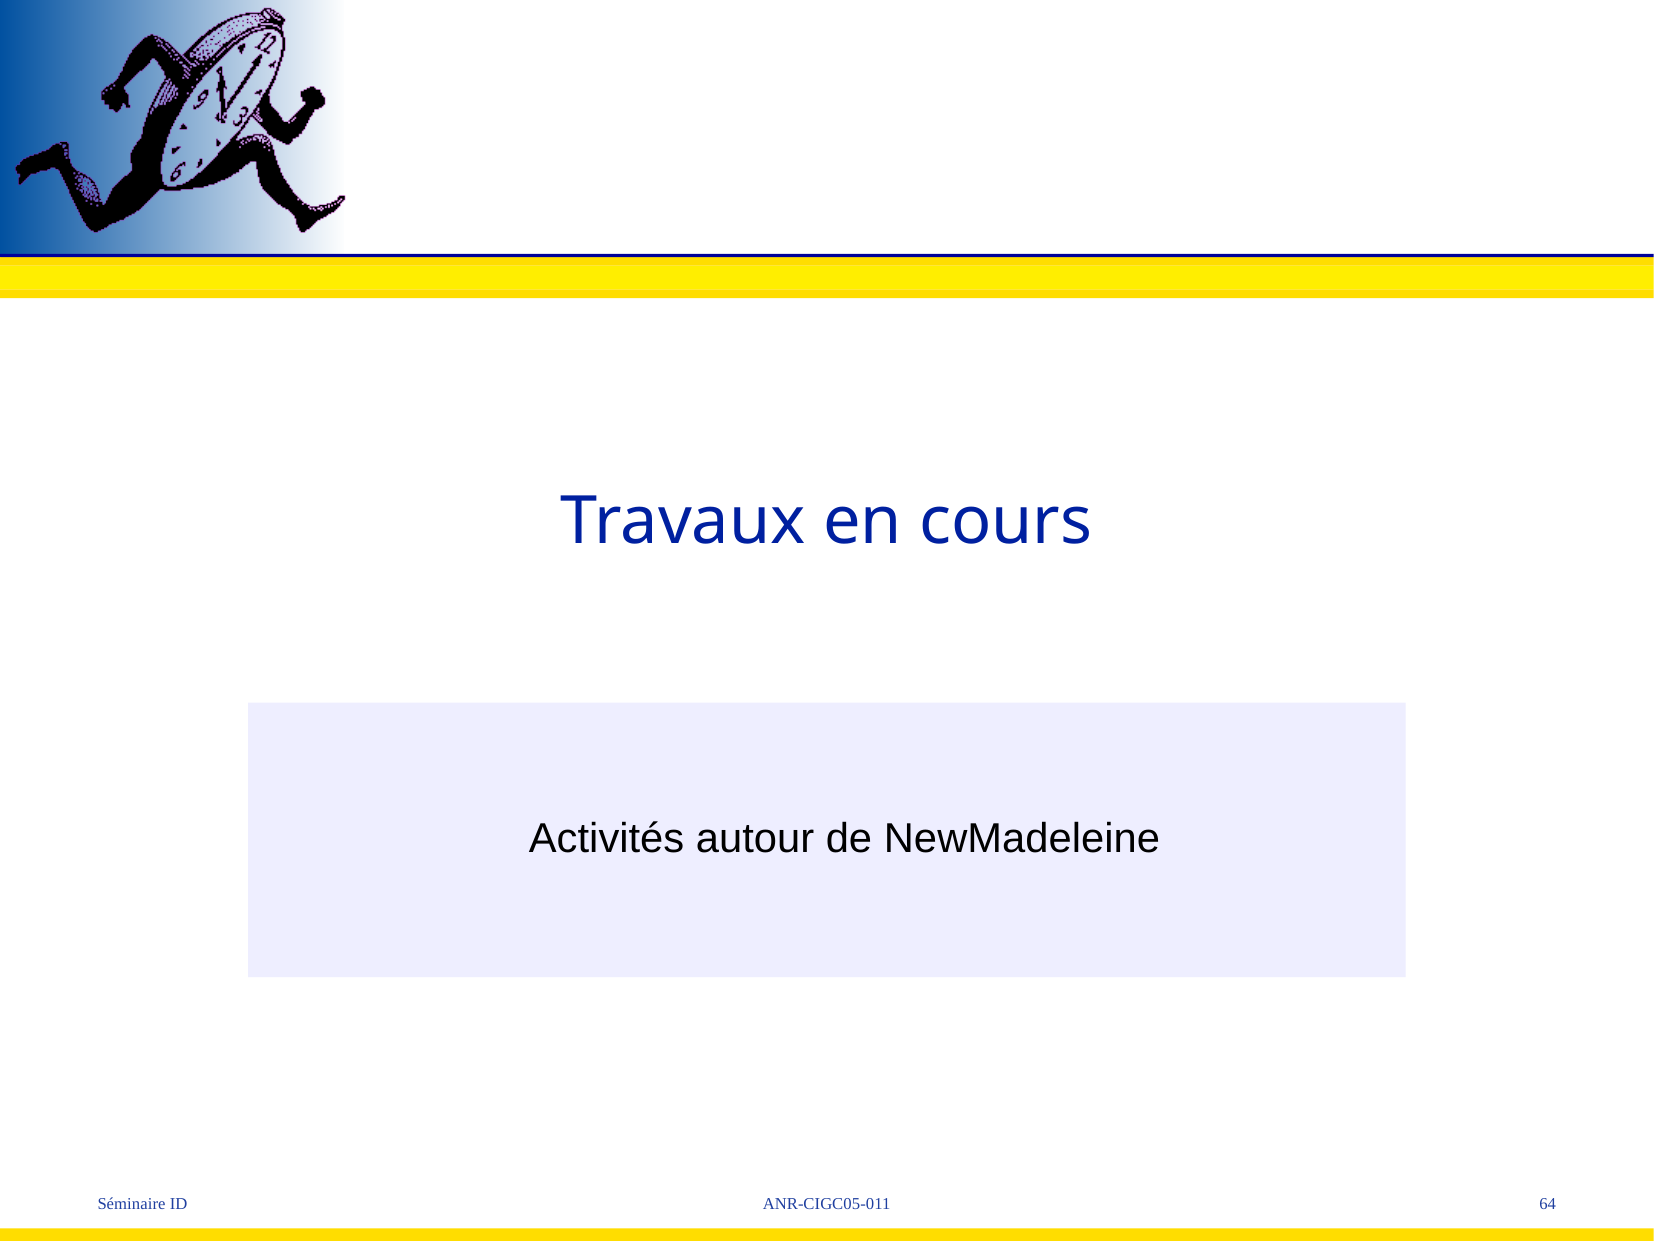

# Travaux en cours
Activités autour de NewMadeleine
Séminaire ID
ANR-CIGC05-011
64